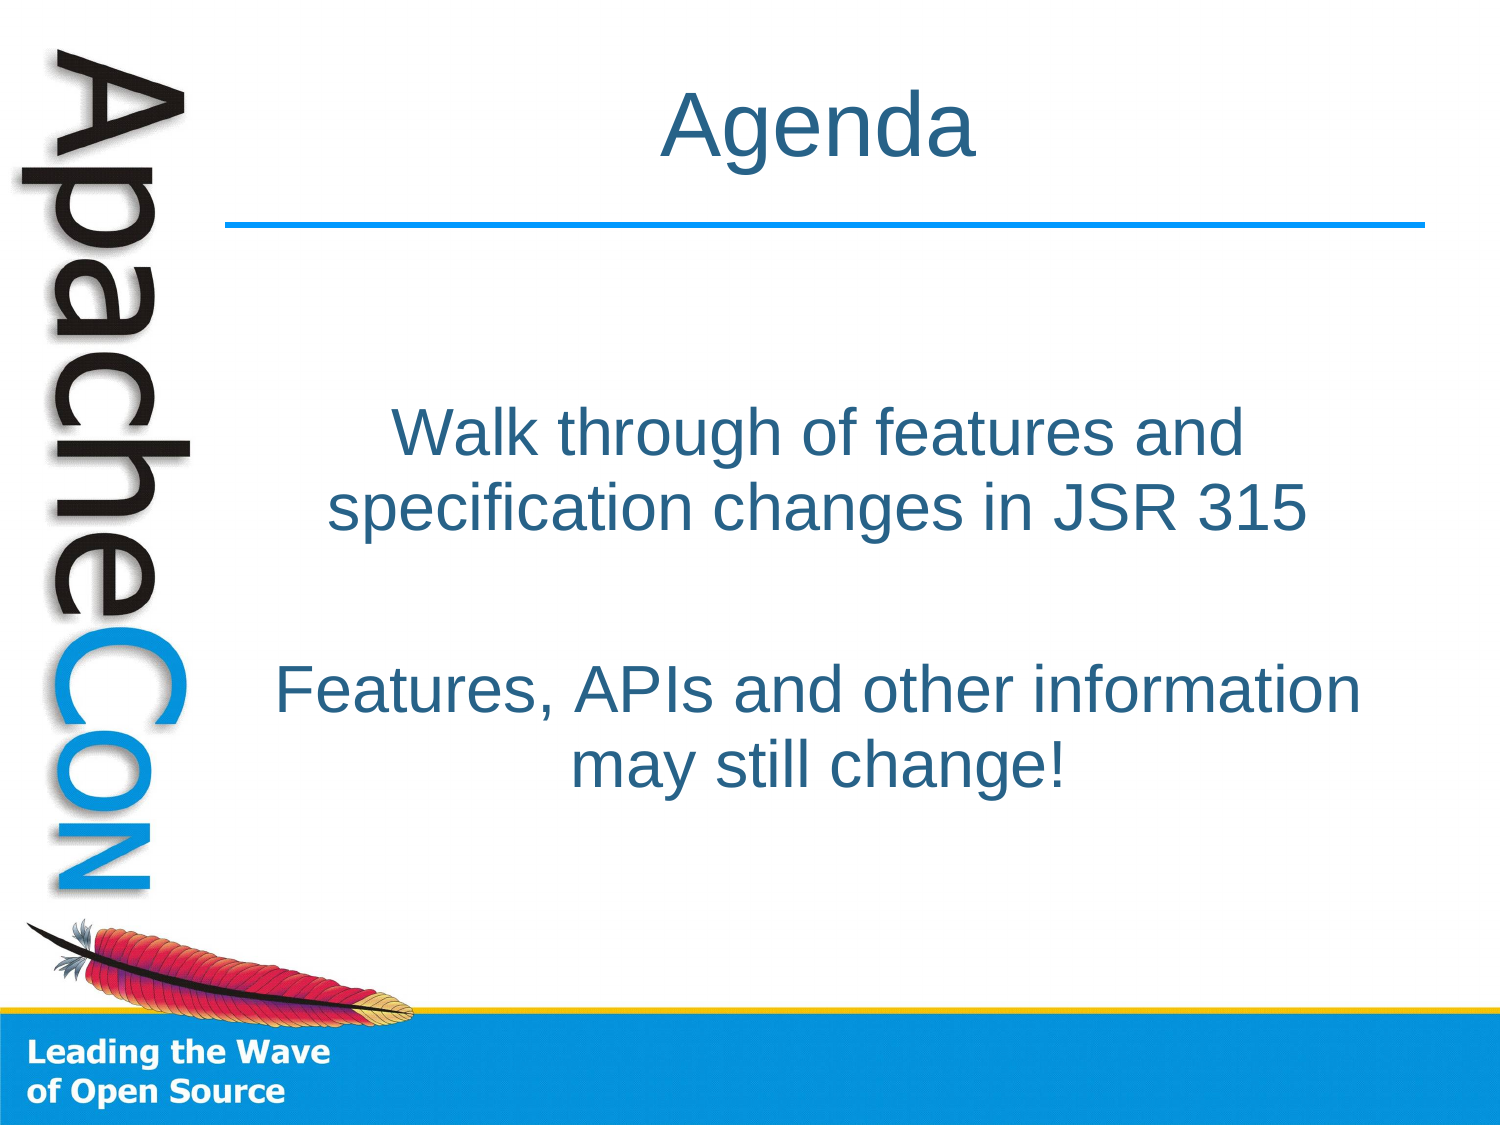

# Agenda
Walk through of features and specification changes in JSR 315
Features, APIs and other information may still change!